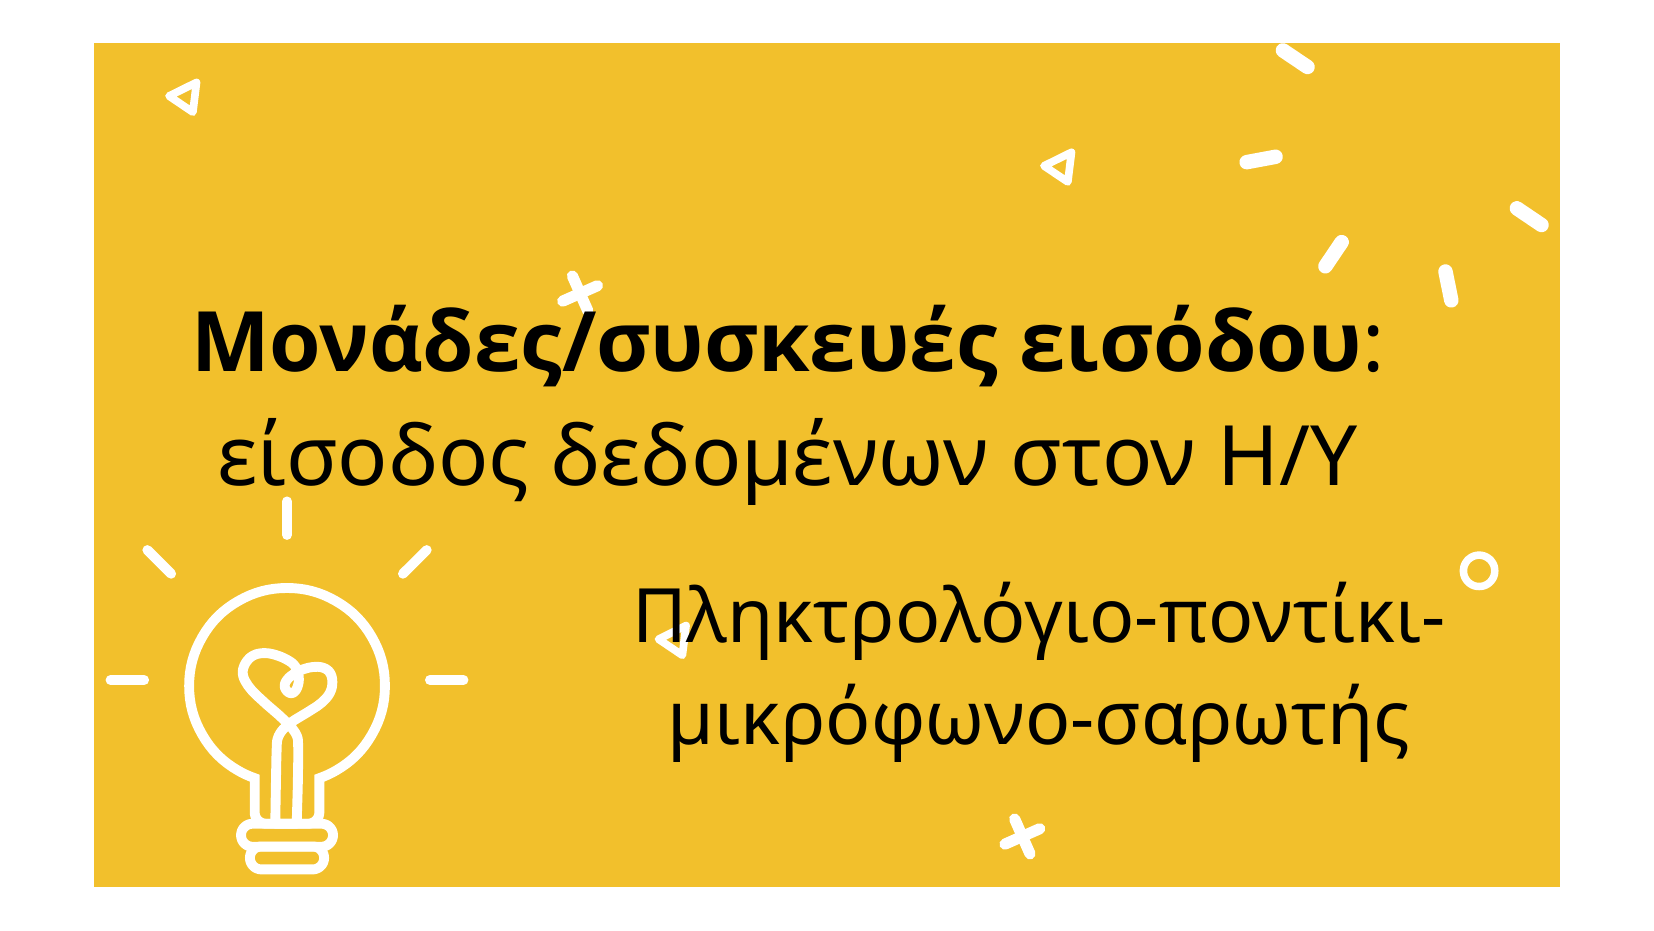

# Μονάδες/συσκευές εισόδου: είσοδος δεδομένων στον Η/Υ
Πληκτρολόγιο-ποντίκι-μικρόφωνο-σαρωτής